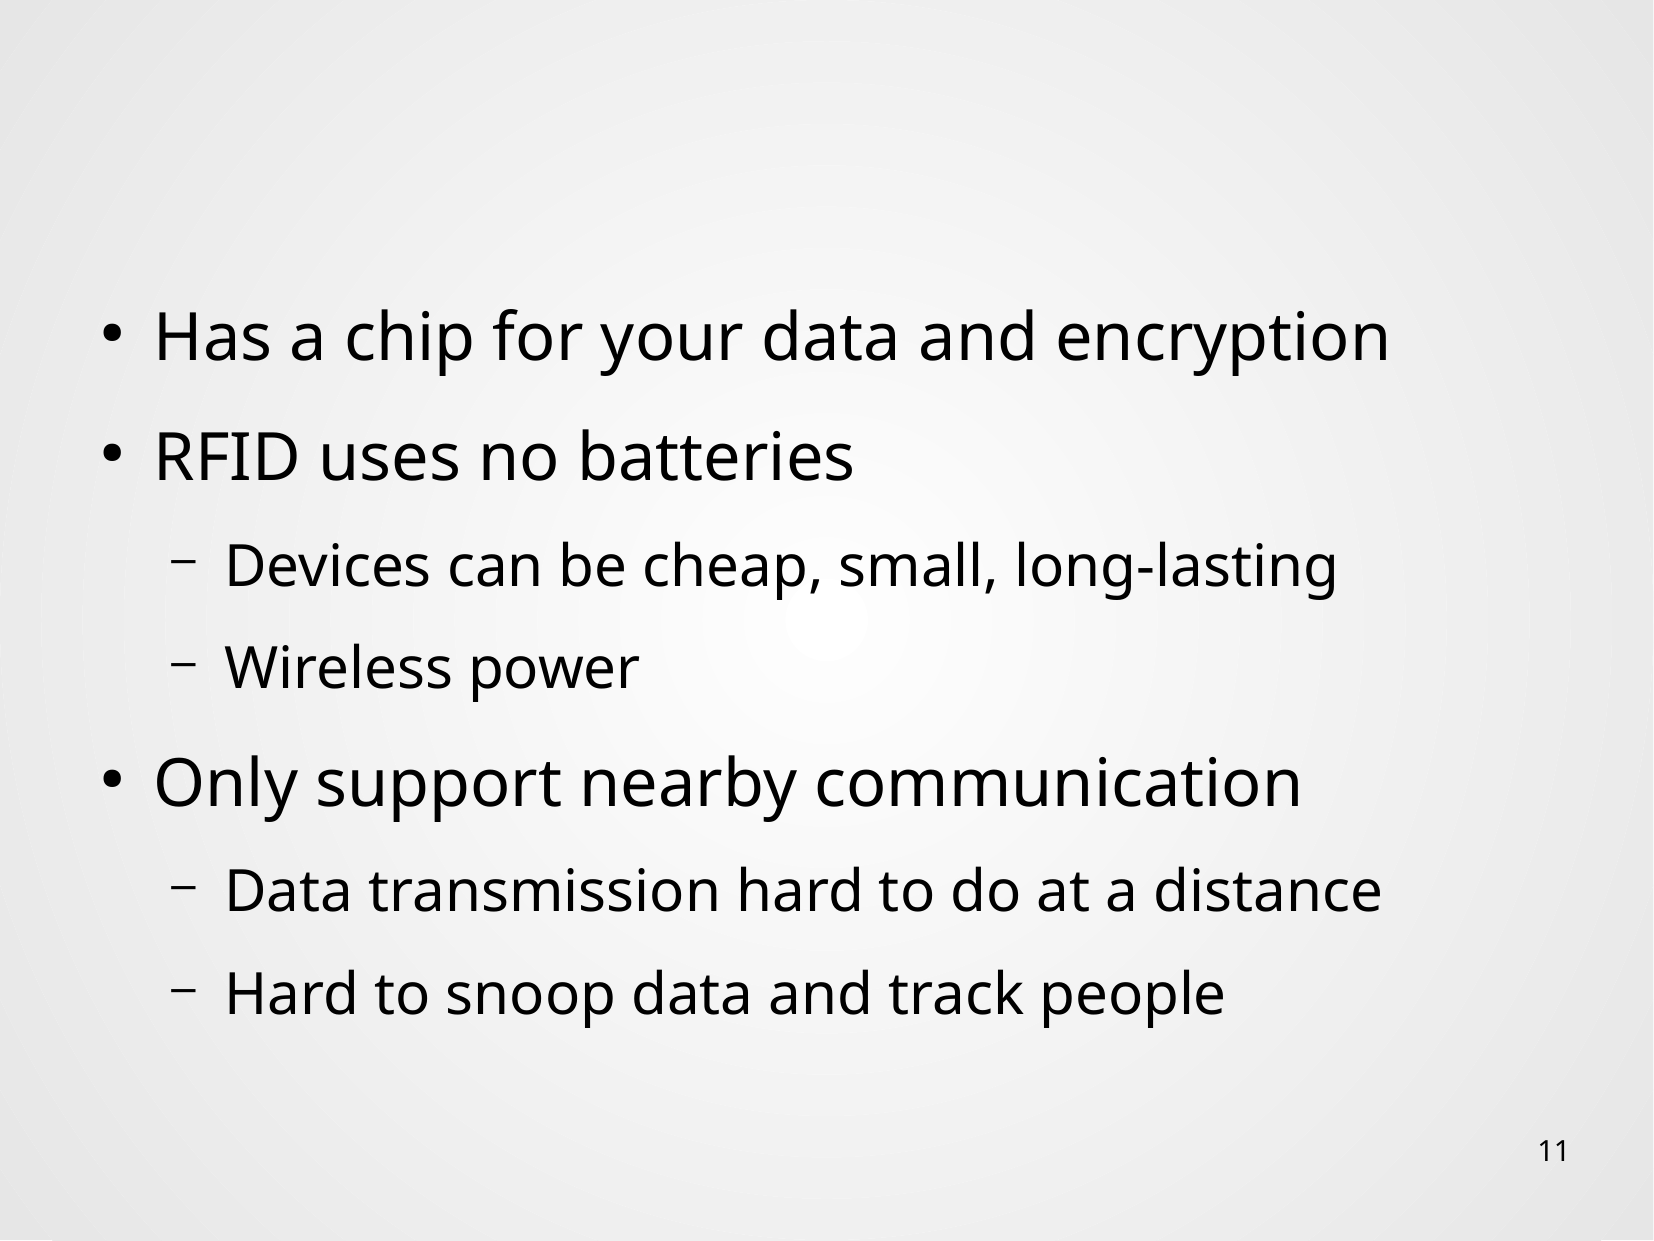

#
Has a chip for your data and encryption
RFID uses no batteries
Devices can be cheap, small, long-lasting
Wireless power
Only support nearby communication
Data transmission hard to do at a distance
Hard to snoop data and track people
11